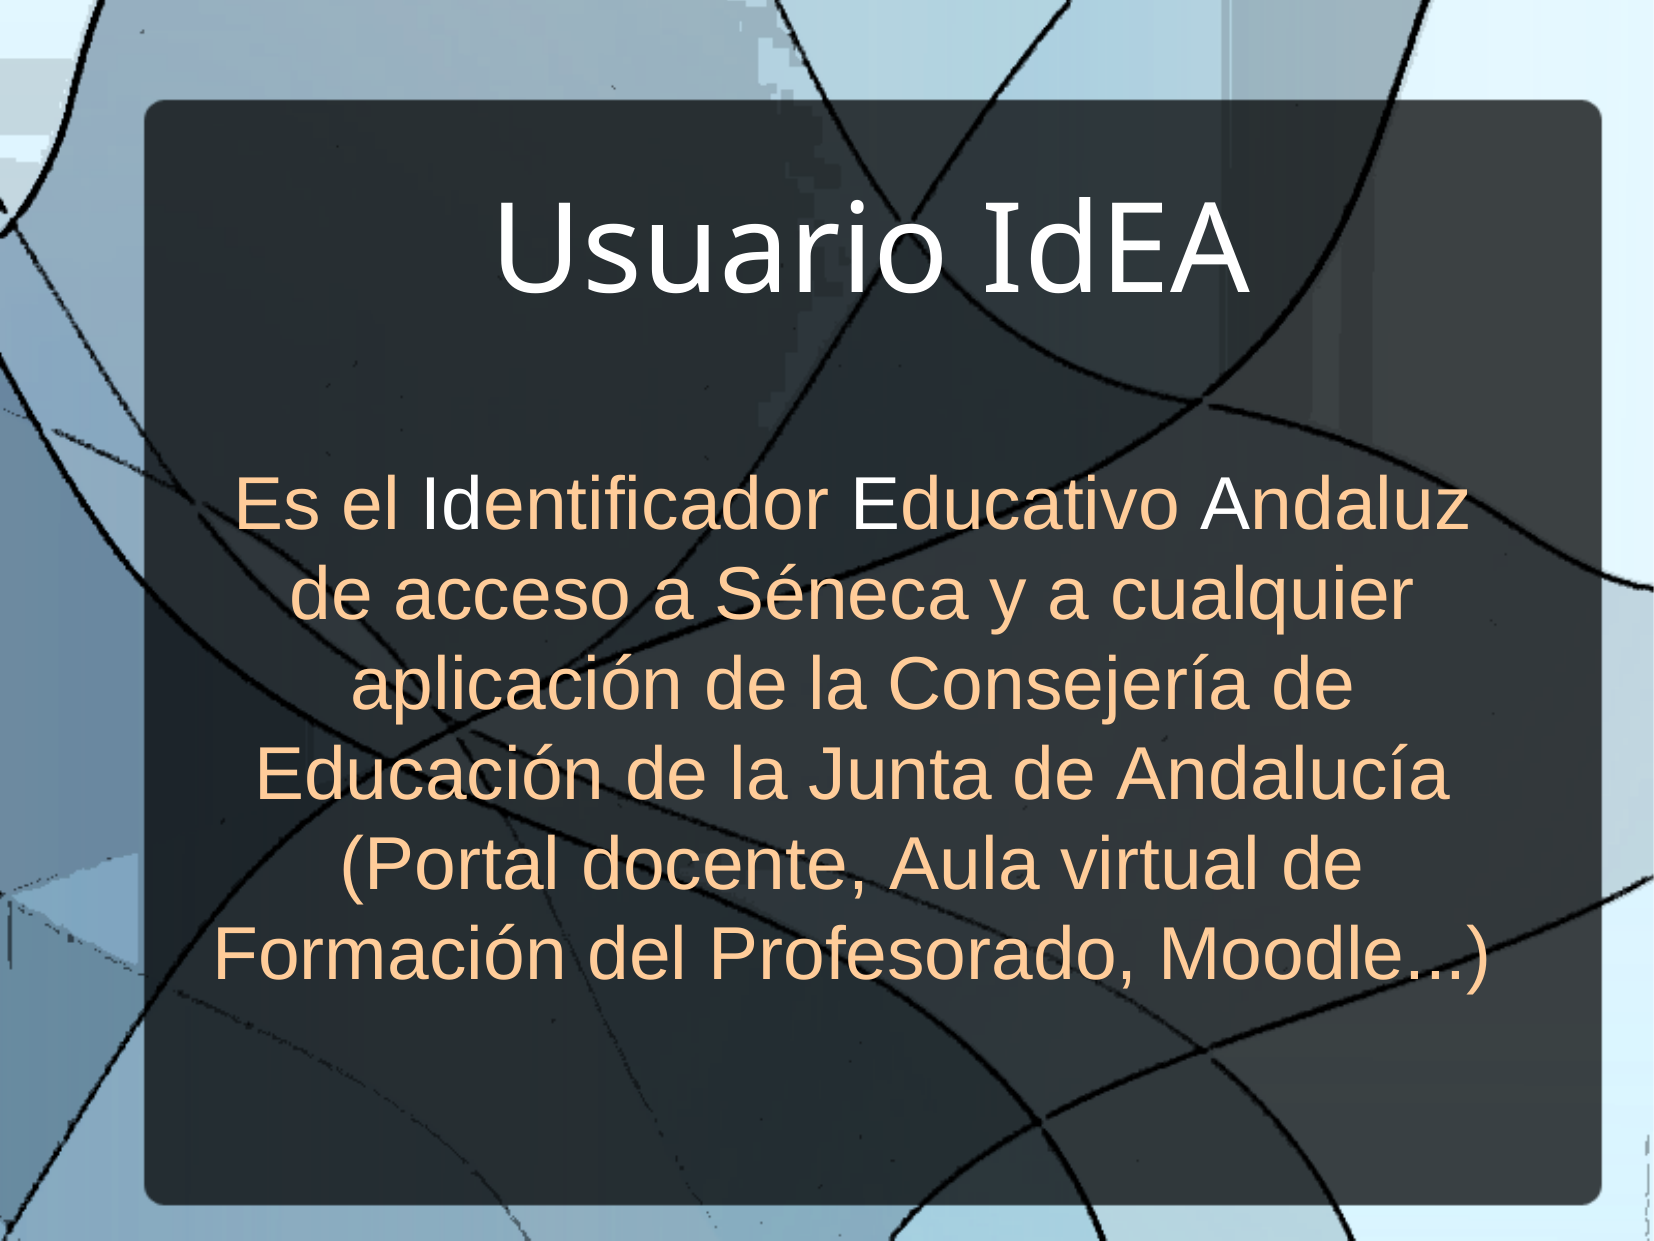

# Usuario IdEA
Es el Identificador Educativo Andaluz de acceso a Séneca y a cualquier aplicación de la Consejería de Educación de la Junta de Andalucía (Portal docente, Aula virtual de Formación del Profesorado, Moodle...)